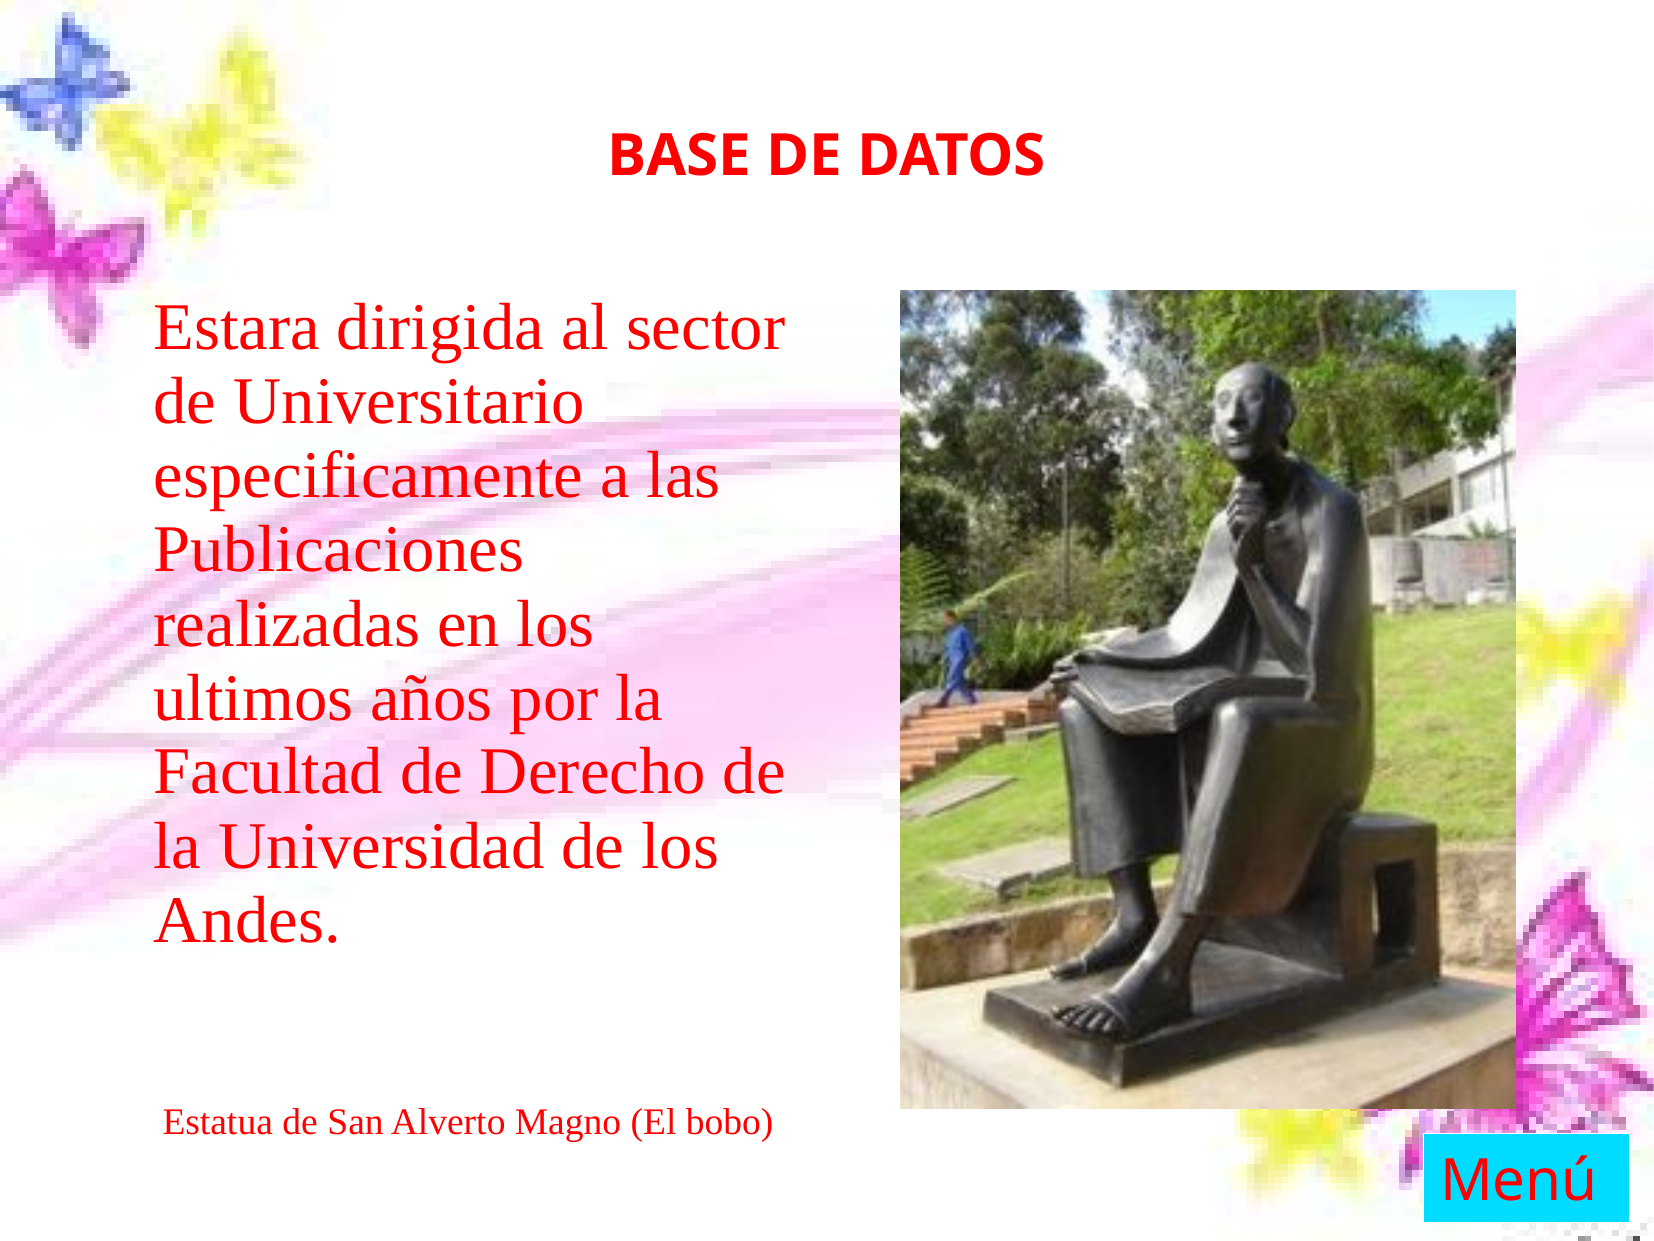

# BASE DE DATOS
Estara dirigida al sector de Universitario especificamente a las Publicaciones realizadas en los ultimos años por la Facultad de Derecho de la Universidad de los Andes.
Estatua de San Alverto Magno (El bobo)
Menú